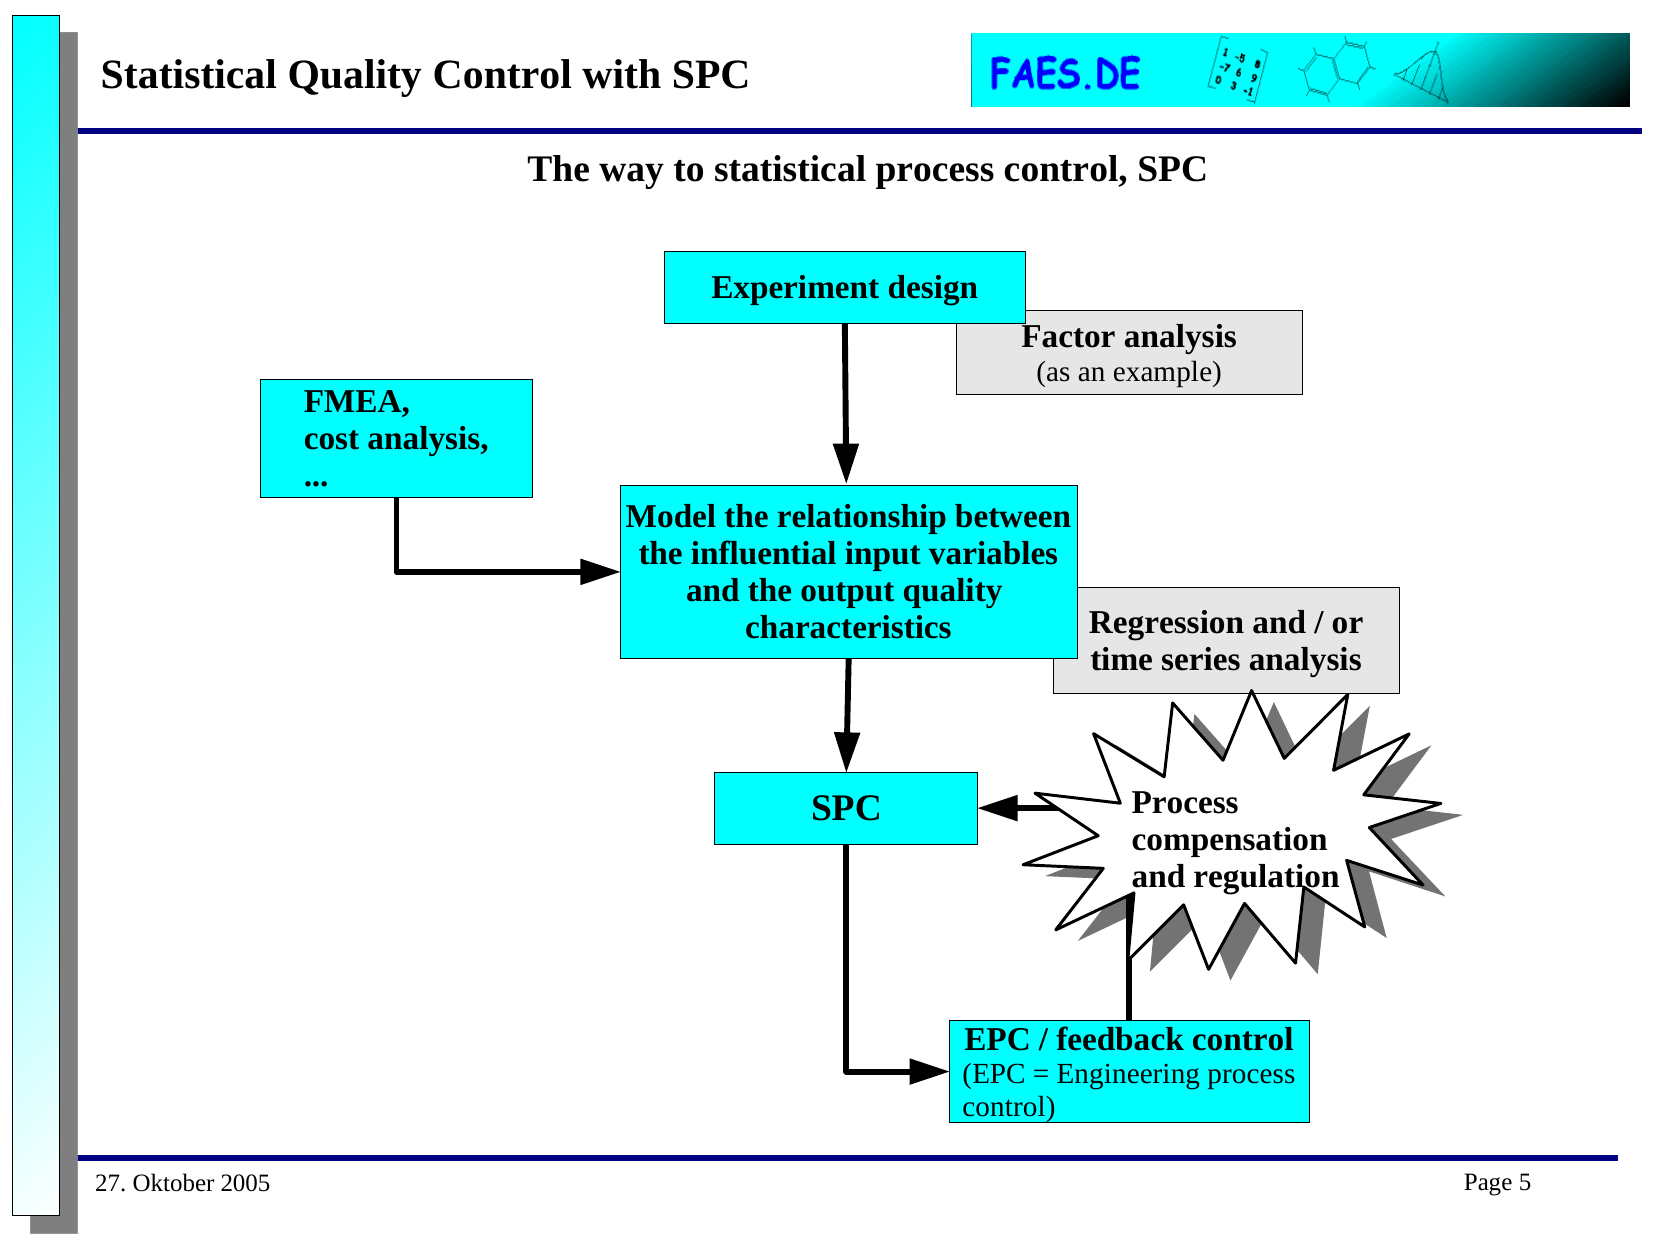

Statistical Quality Control with SPC
The way to statistical process control, SPC
Experiment design
Factor analysis
(as an example)
FMEA,
cost analysis,
...
Model the relationship between
the influential input variables
and the output quality
characteristics
Regression and / or
time series analysis
Process
compensation
and regulation
SPC
EPC / feedback control
(EPC = Engineering process
control)
Page
27. Oktober 2005